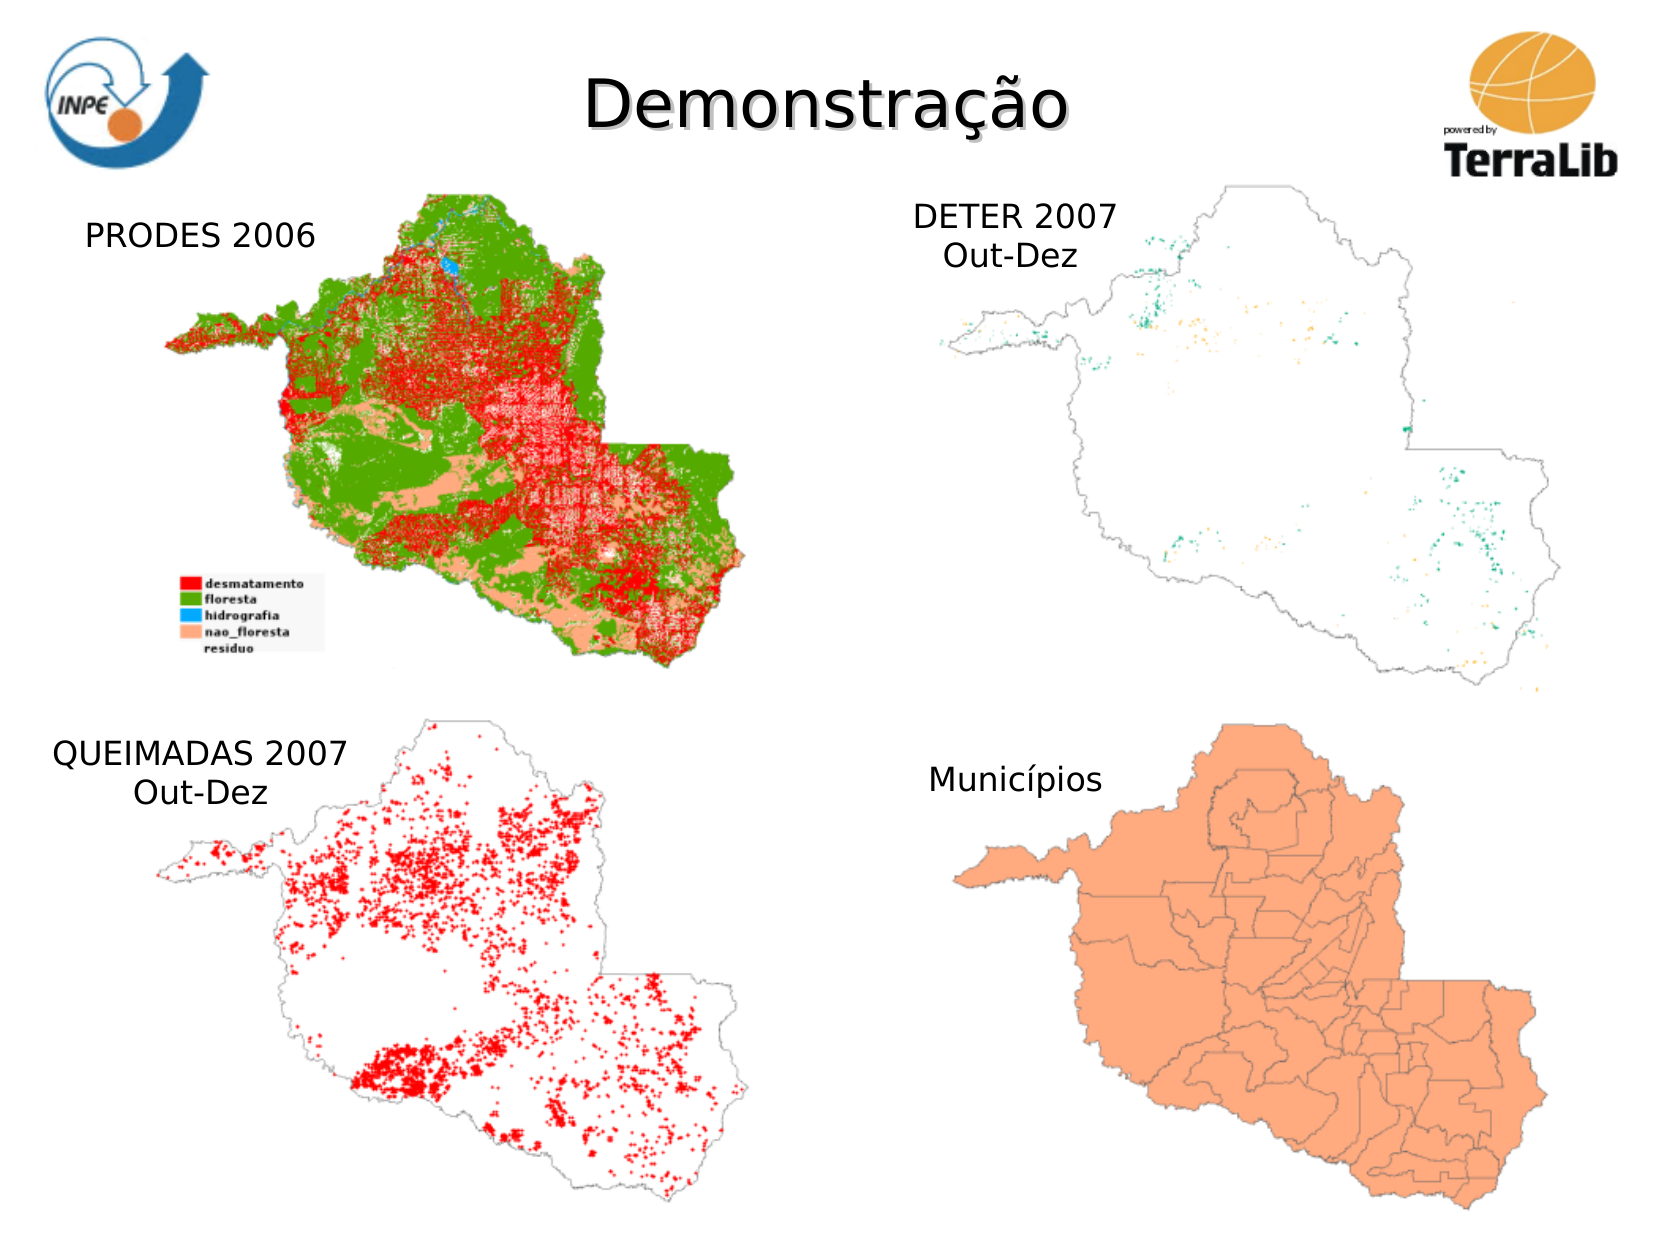

# Demonstração
PRODES 2006
DETER 2007
Out-Dez
QUEIMADAS 2007
Out-Dez
Municípios